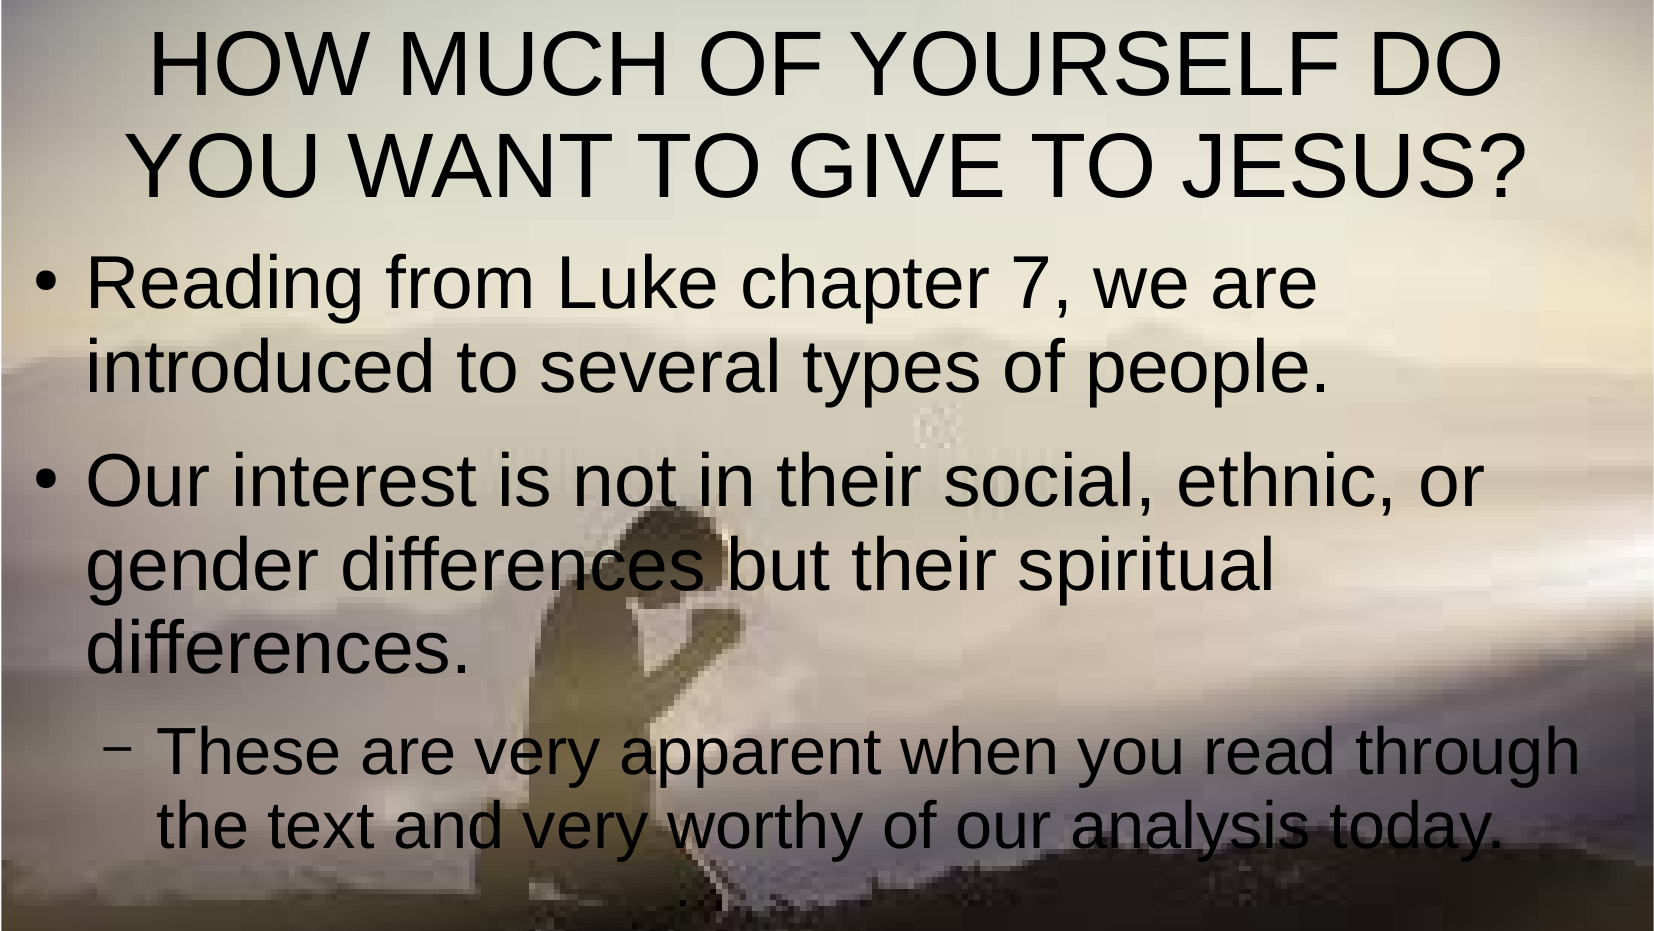

# HOW MUCH OF YOURSELF DO YOU WANT TO GIVE TO JESUS?
Reading from Luke chapter 7, we are introduced to several types of people.
Our interest is not in their social, ethnic, or gender differences but their spiritual differences.
These are very apparent when you read through the text and very worthy of our analysis today.